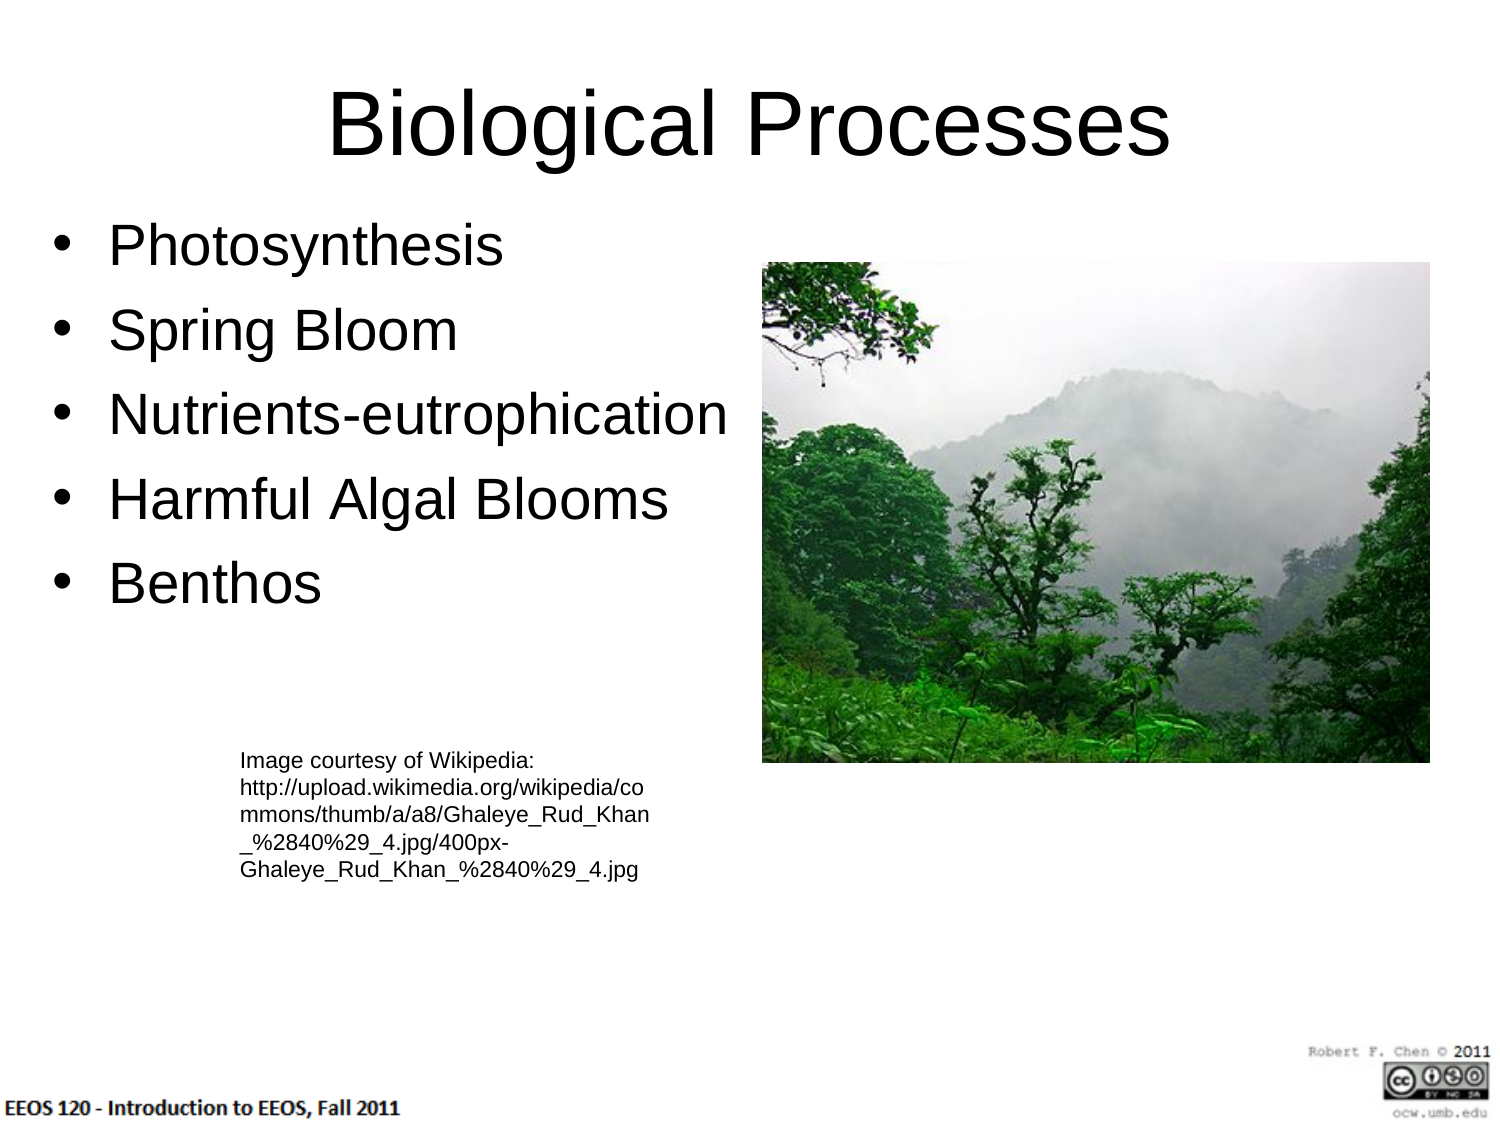

# Biological Processes
Photosynthesis
Spring Bloom
Nutrients-eutrophication
Harmful Algal Blooms
Benthos
Image courtesy of Wikipedia: http://upload.wikimedia.org/wikipedia/commons/thumb/a/a8/Ghaleye_Rud_Khan_%2840%29_4.jpg/400px-Ghaleye_Rud_Khan_%2840%29_4.jpg